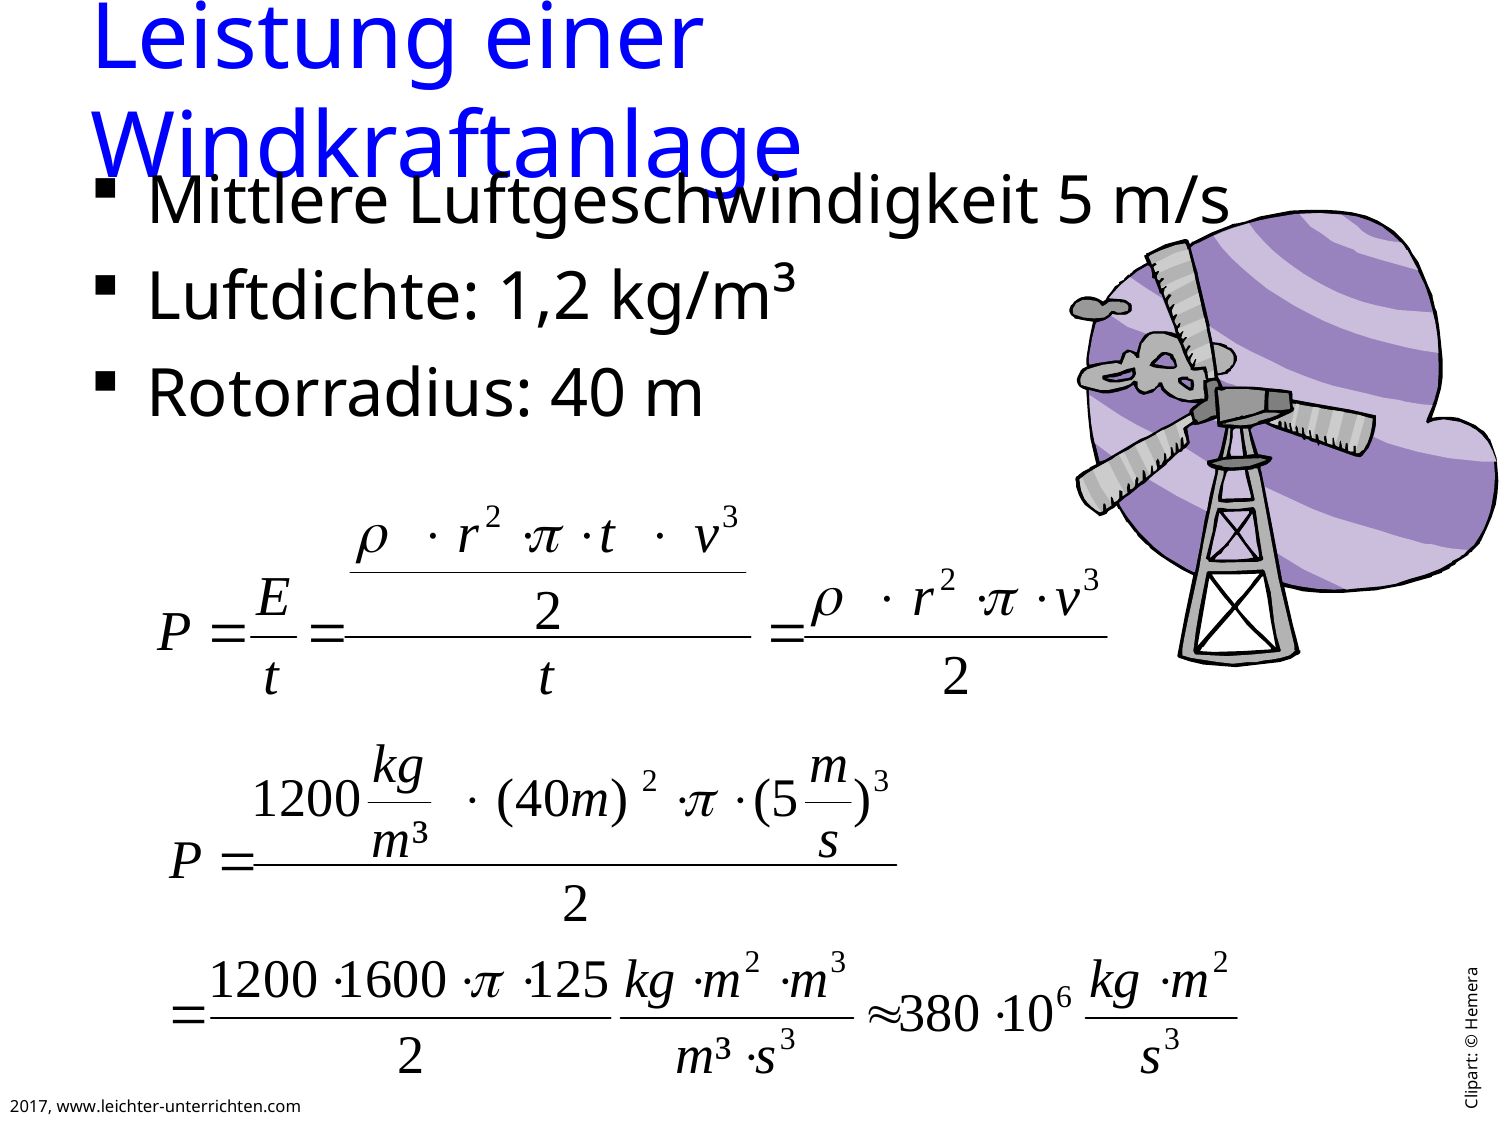

# Leistung einer Windkraftanlage
Mittlere Luftgeschwindigkeit 5 m/s
Luftdichte: 1,2 kg/m³
Rotorradius: 40 m
Clipart: © Hemera